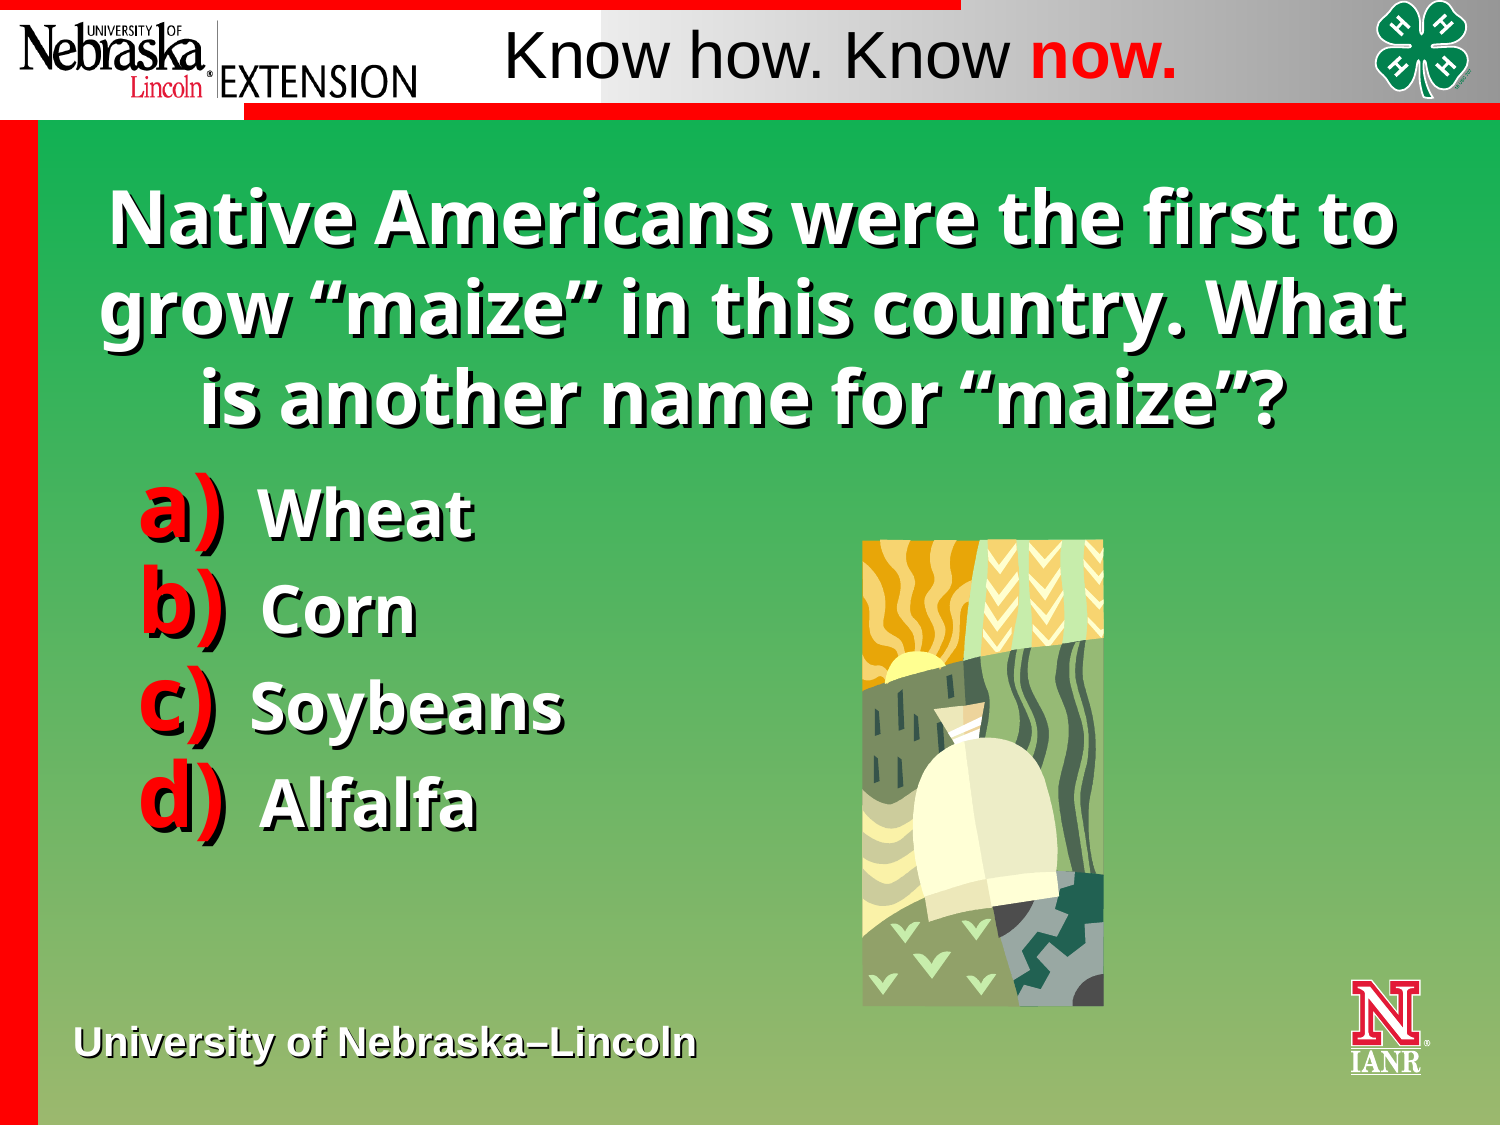

# Native Americans were the first to grow “maize” in this country. What is another name for “maize”?
 Wheat
 Corn
 Soybeans
 Alfalfa